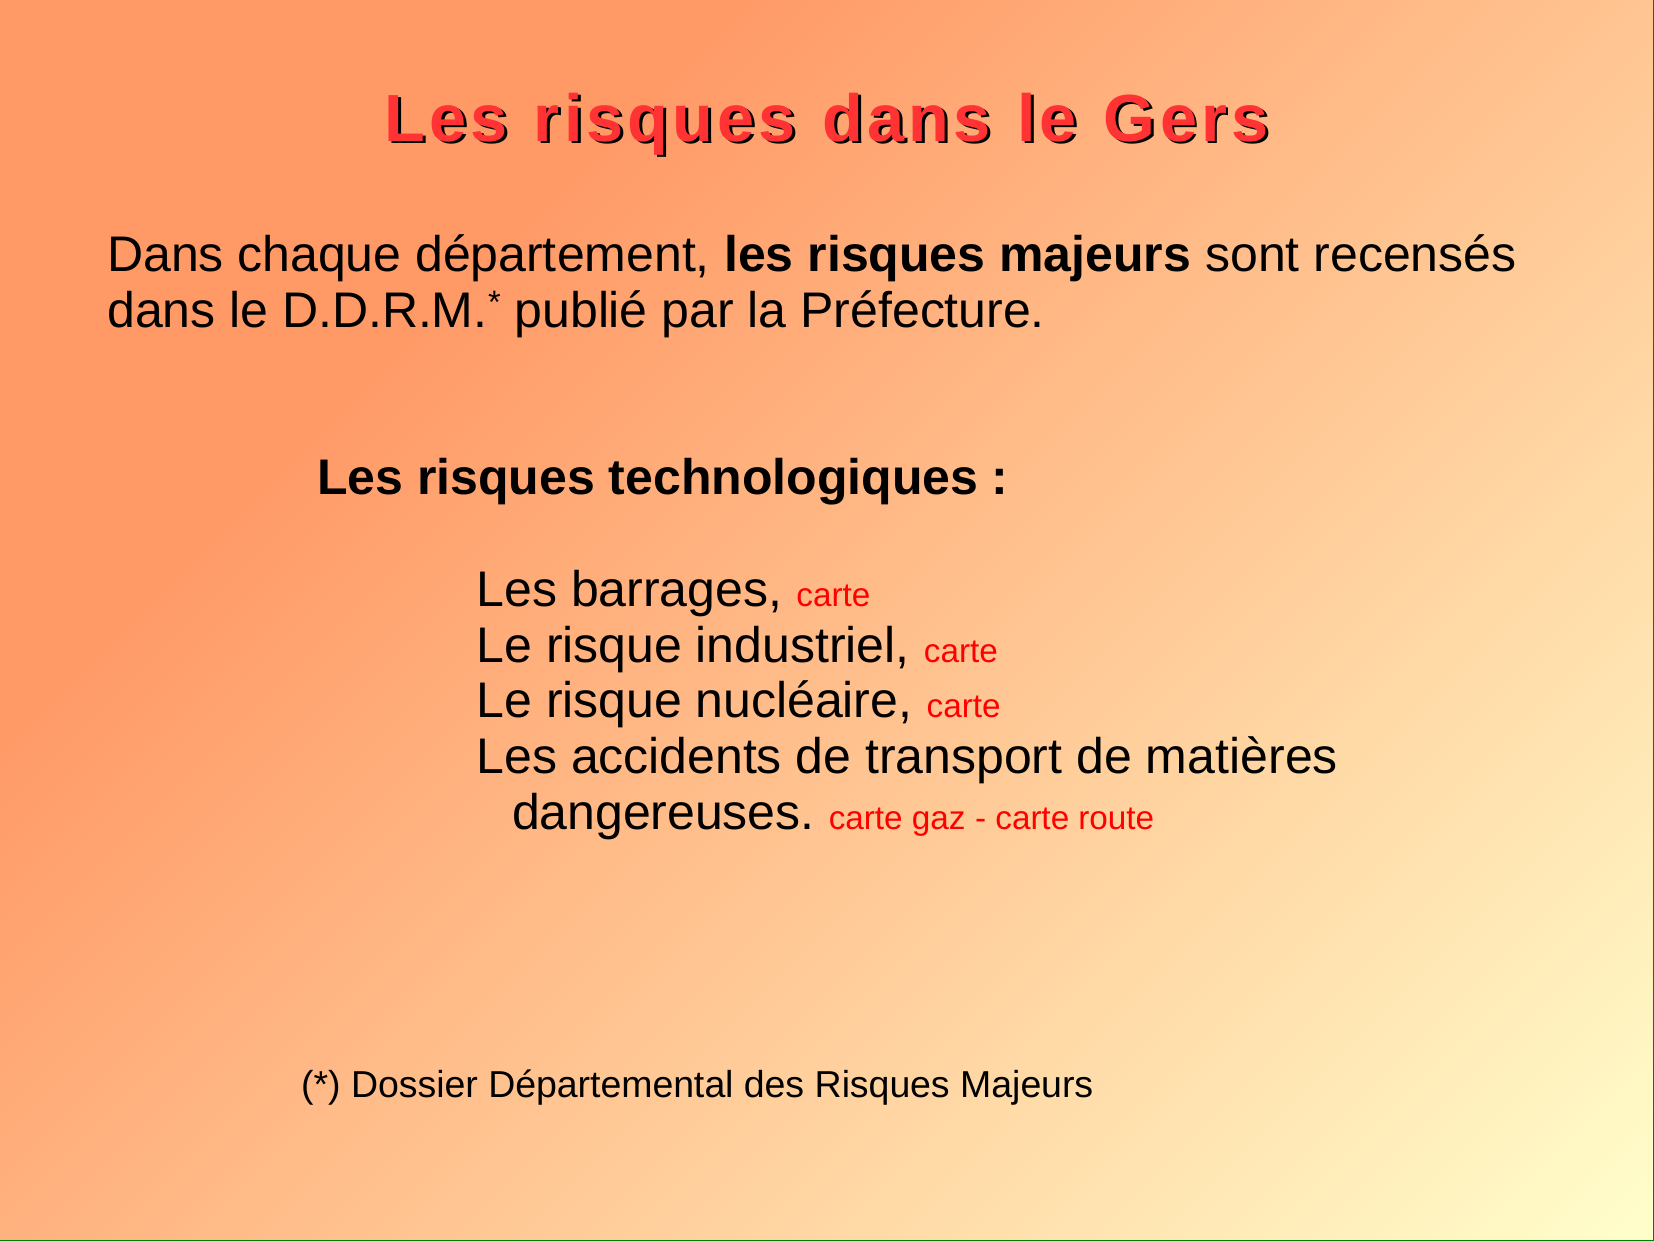

# Les risques dans le Gers
Dans chaque département, les risques majeurs sont recensés dans le D.D.R.M.* publié par la Préfecture.
Les risques technologiques :
Les barrages, carte
Le risque industriel, carte
Le risque nucléaire, carte
Les accidents de transport de matières dangereuses. carte gaz - carte route
(*) Dossier Départemental des Risques Majeurs